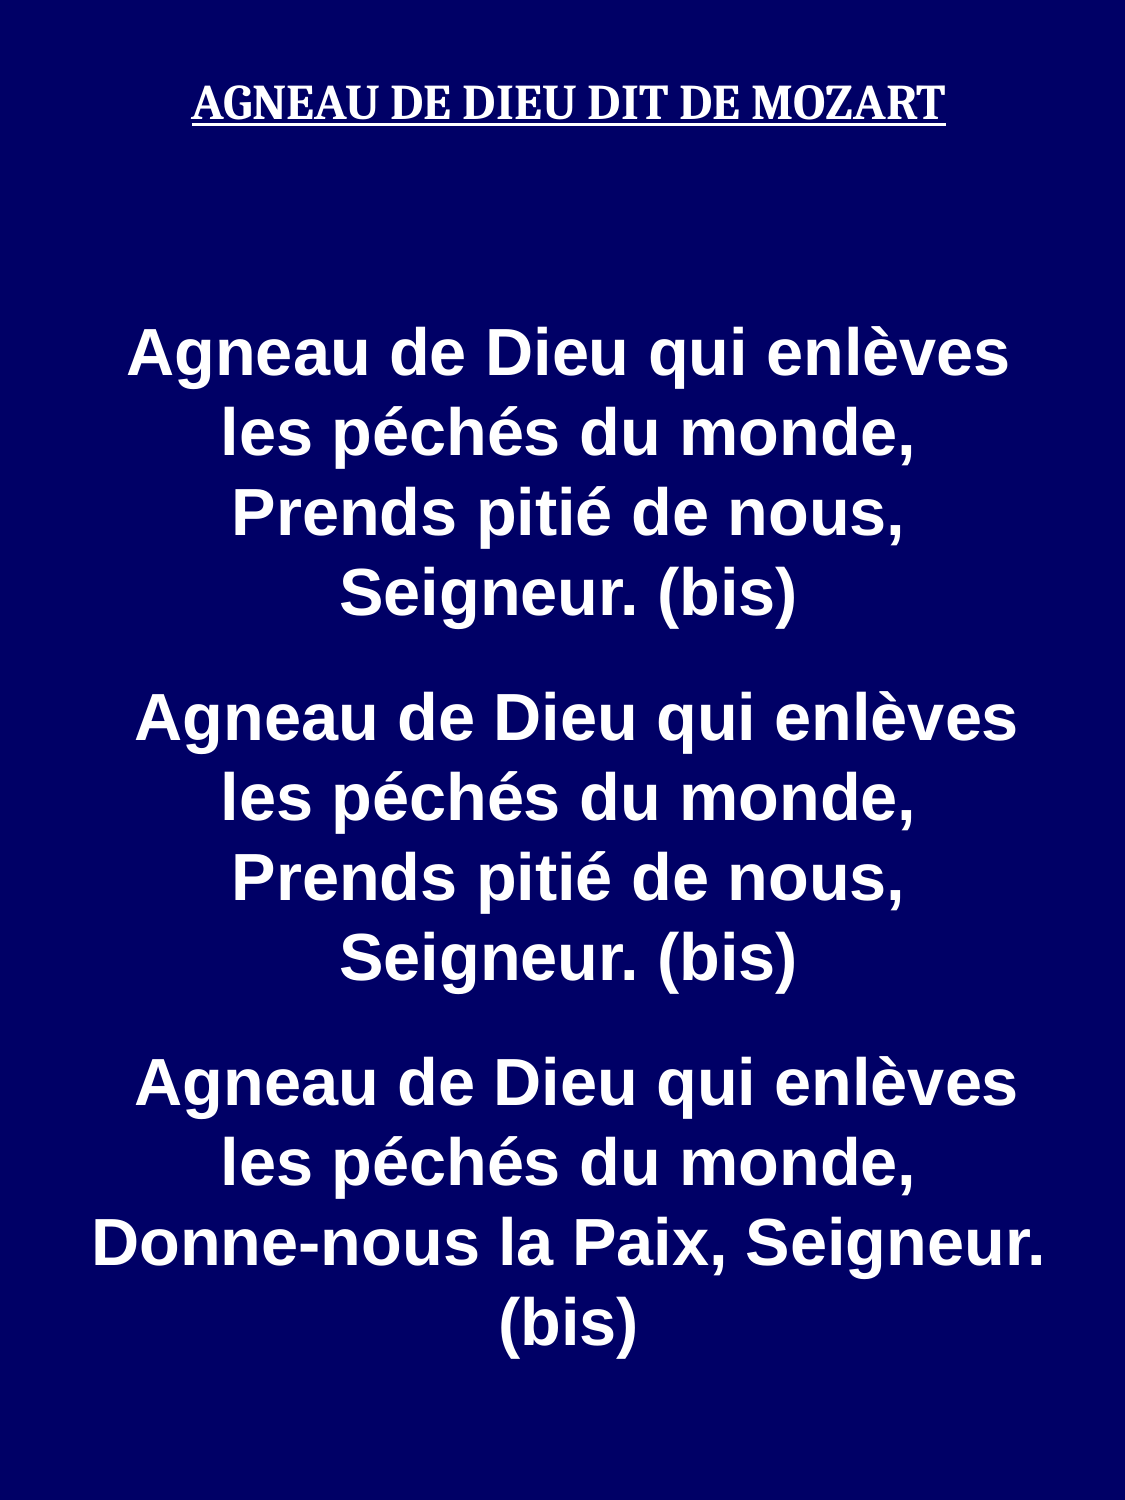

AGNEAU DE DIEU DIT DE MOZART
Agneau de Dieu qui enlèves
les péchés du monde,
Prends pitié de nous,
Seigneur. (bis)
 Agneau de Dieu qui enlèves
les péchés du monde,
Prends pitié de nous,
Seigneur. (bis)
 Agneau de Dieu qui enlèves
les péchés du monde,
Donne-nous la Paix, Seigneur. (bis)